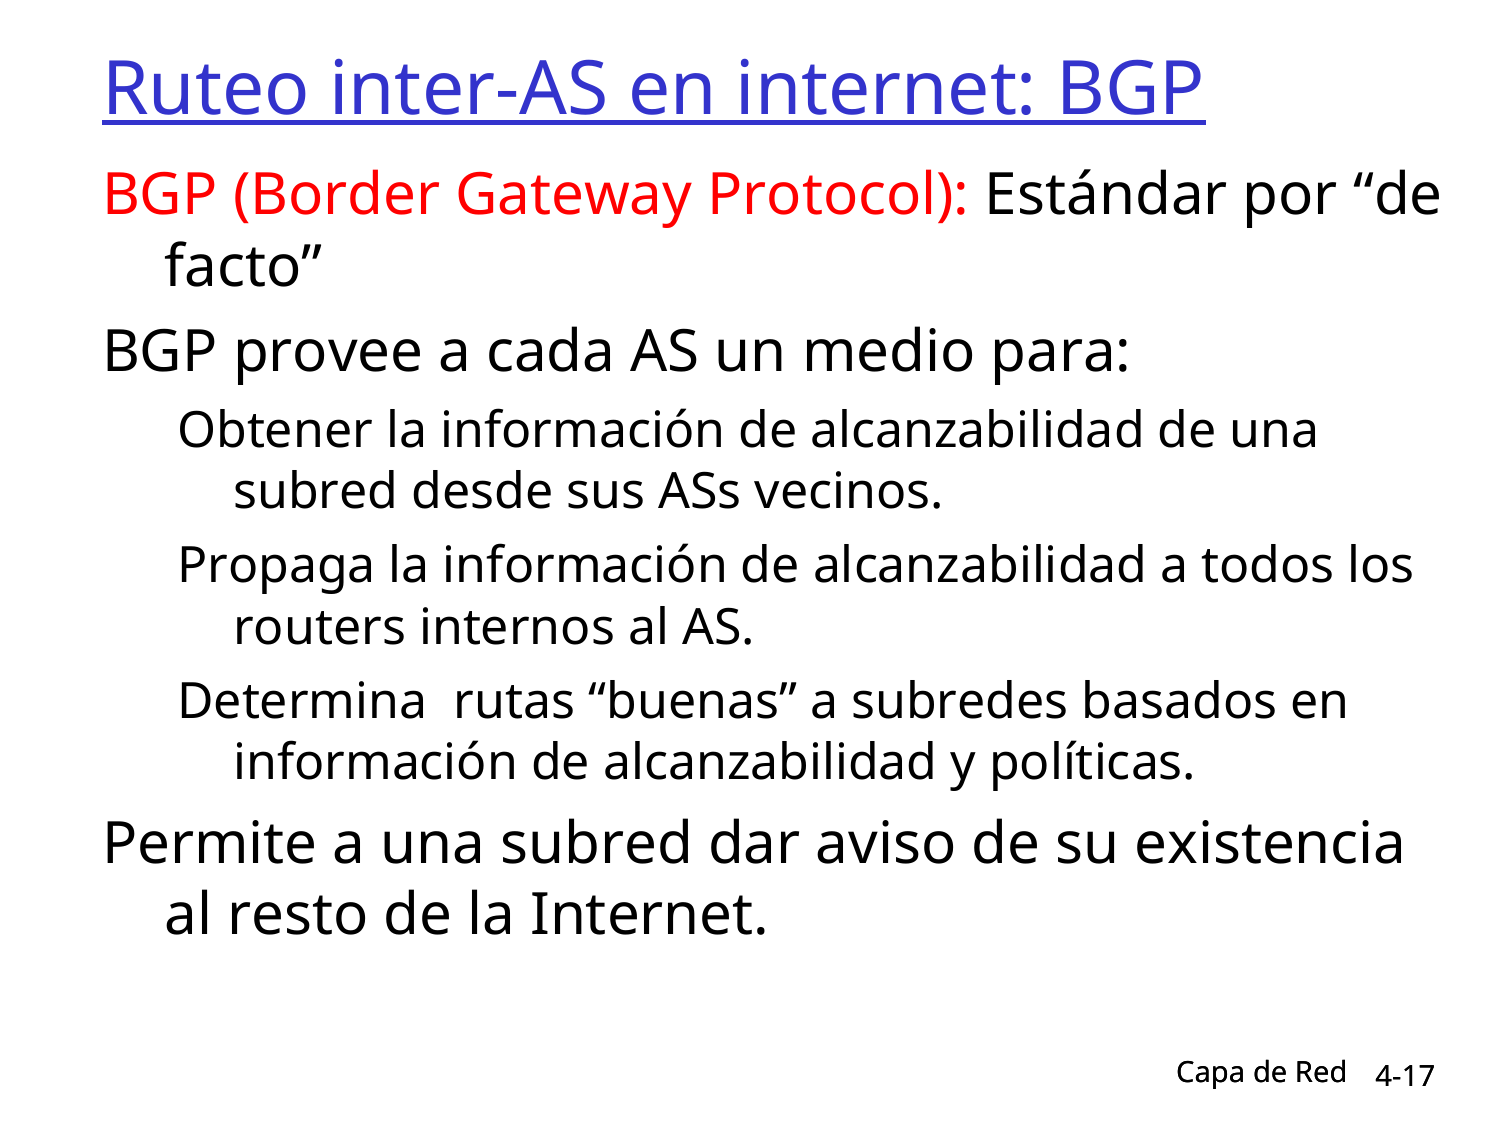

# Ruteo inter-AS en internet: BGP
BGP (Border Gateway Protocol): Estándar por “de facto”
BGP provee a cada AS un medio para:
Obtener la información de alcanzabilidad de una subred desde sus ASs vecinos.
Propaga la información de alcanzabilidad a todos los routers internos al AS.
Determina rutas “buenas” a subredes basados en información de alcanzabilidad y políticas.
Permite a una subred dar aviso de su existencia al resto de la Internet.
Capa de Red